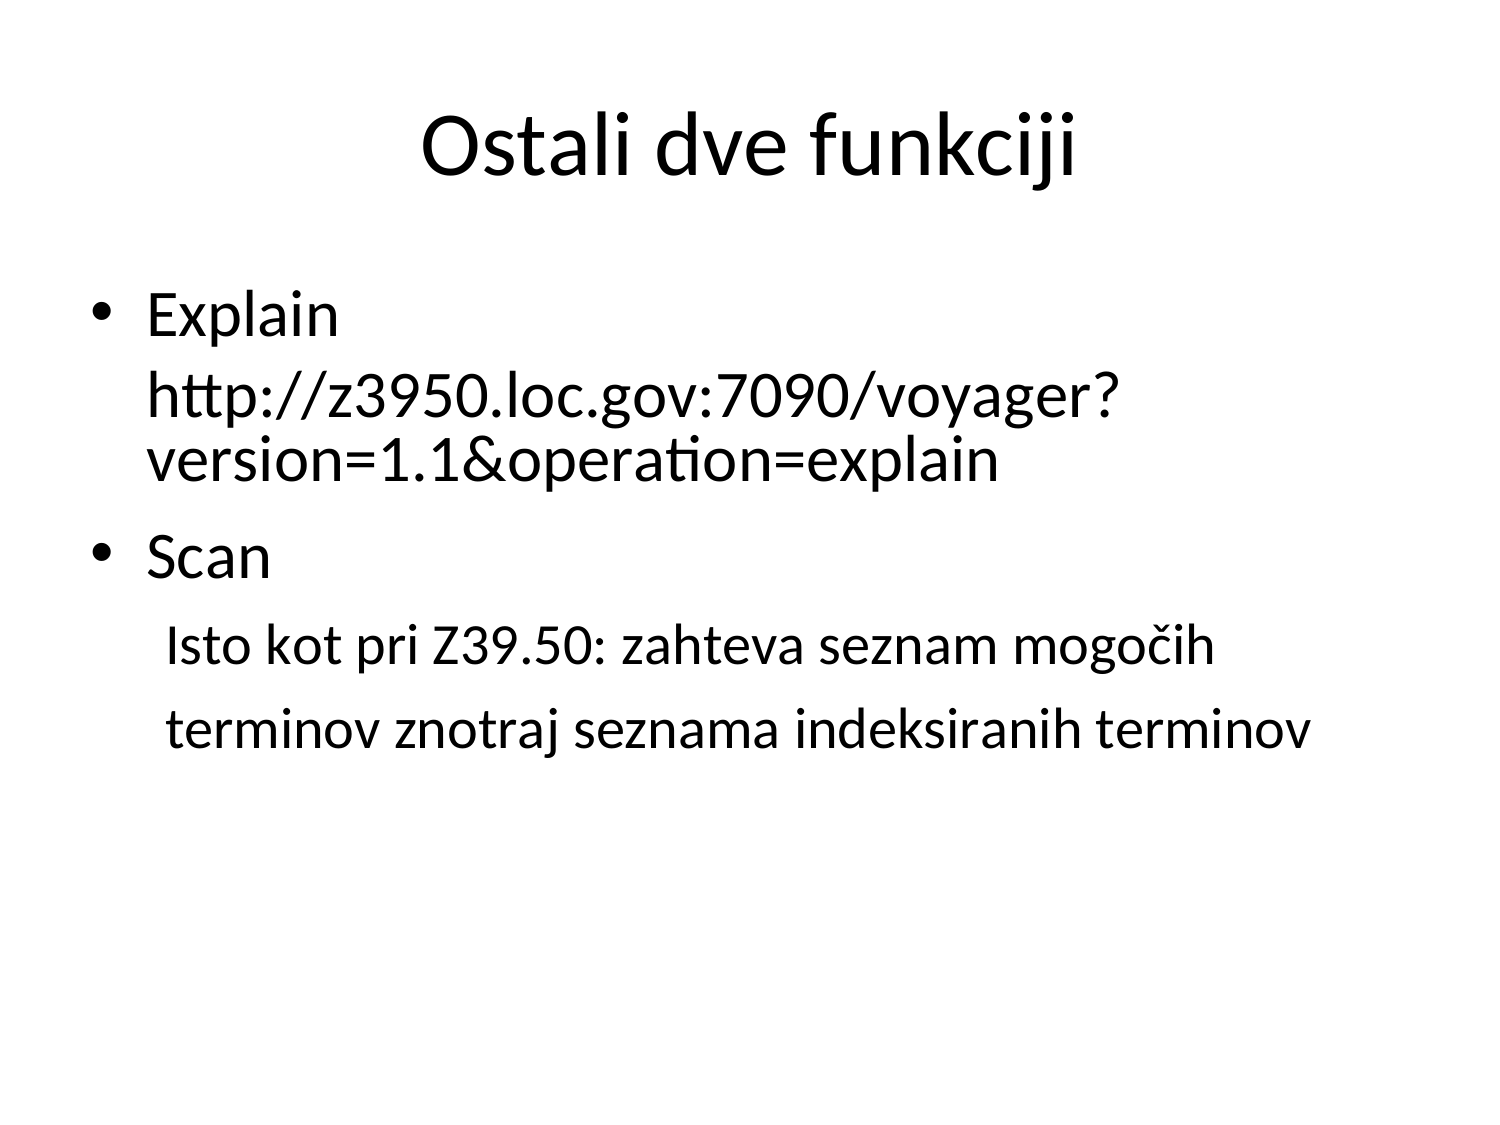

# Ostali dve funkciji
Explain
	http://z3950.loc.gov:7090/voyager?version=1.1&operation=explain
Scan
Isto kot pri Z39.50: zahteva seznam mogočih
terminov znotraj seznama indeksiranih terminov